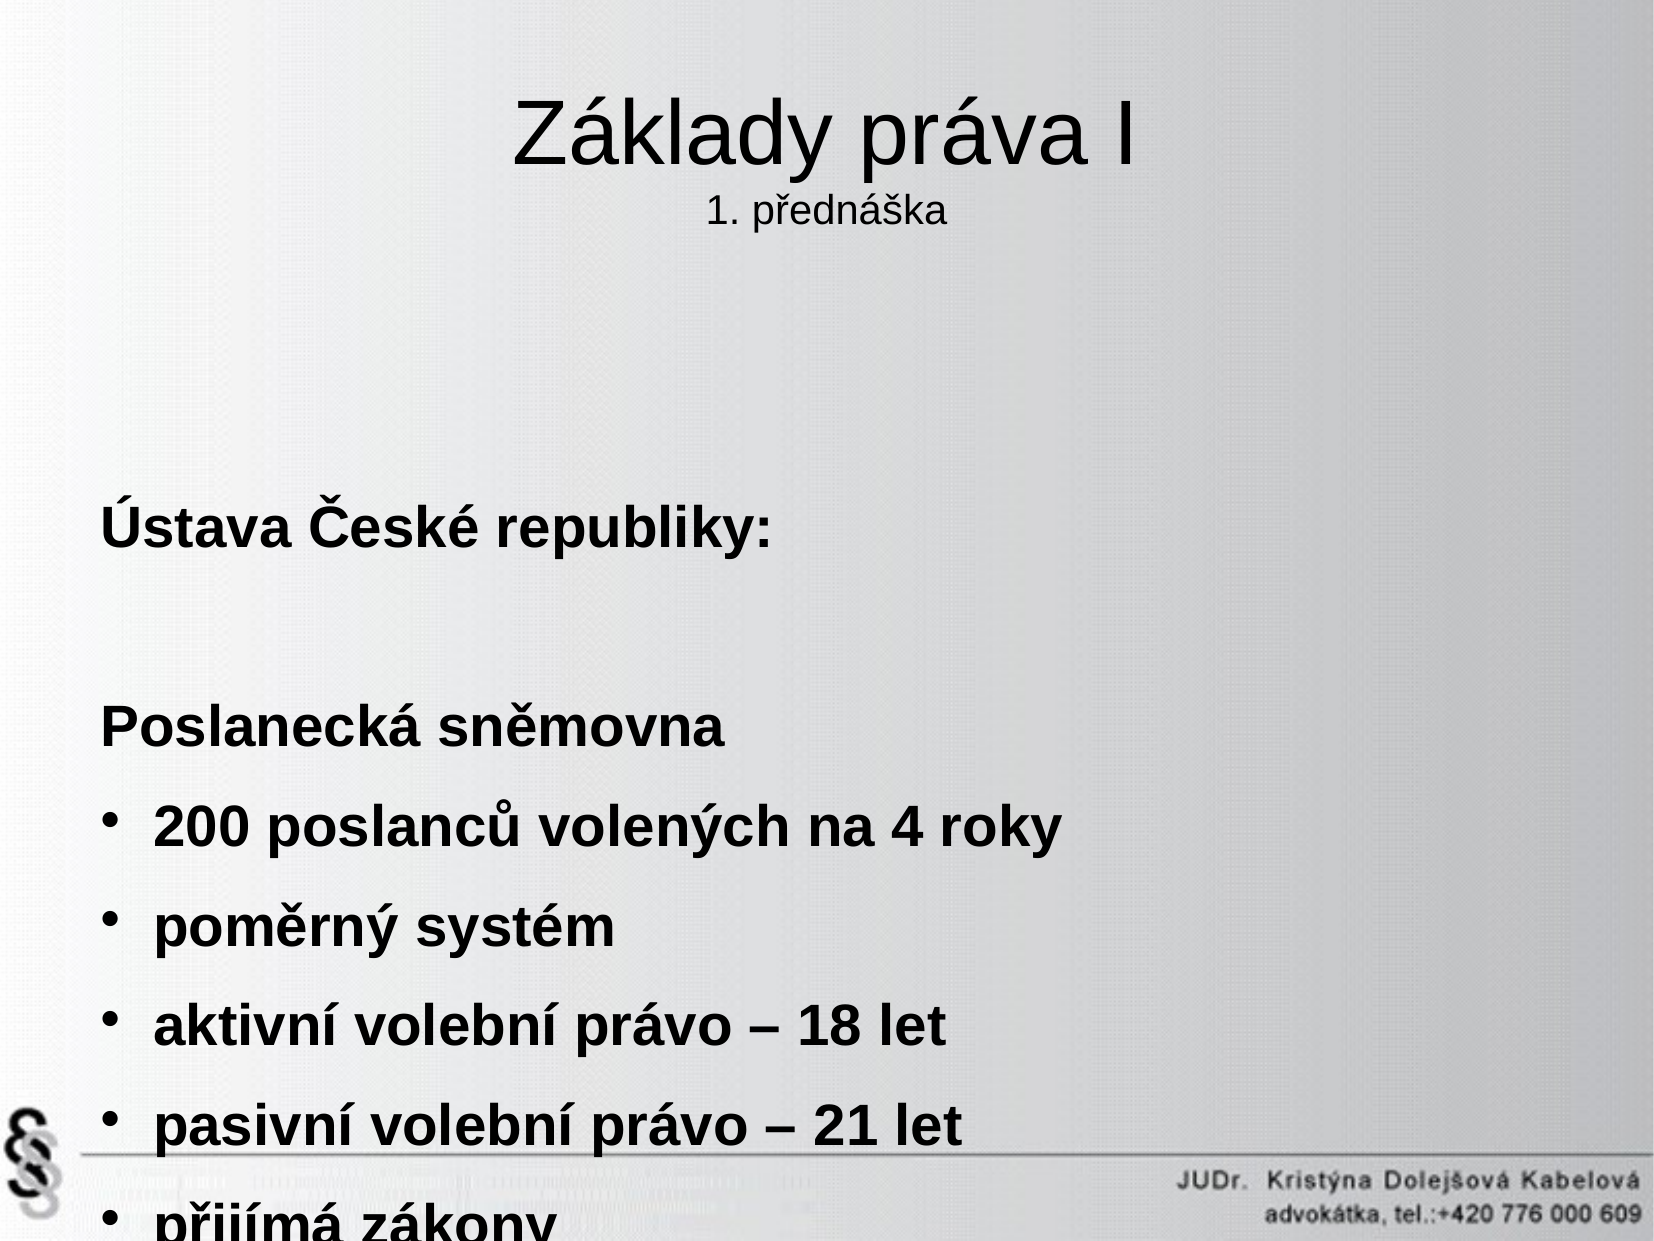

Základy práva I
1. přednáška
Ústava České republiky:
Poslanecká sněmovna
200 poslanců volených na 4 roky
poměrný systém
aktivní volební právo – 18 let
pasivní volební právo – 21 let
přijímá zákony